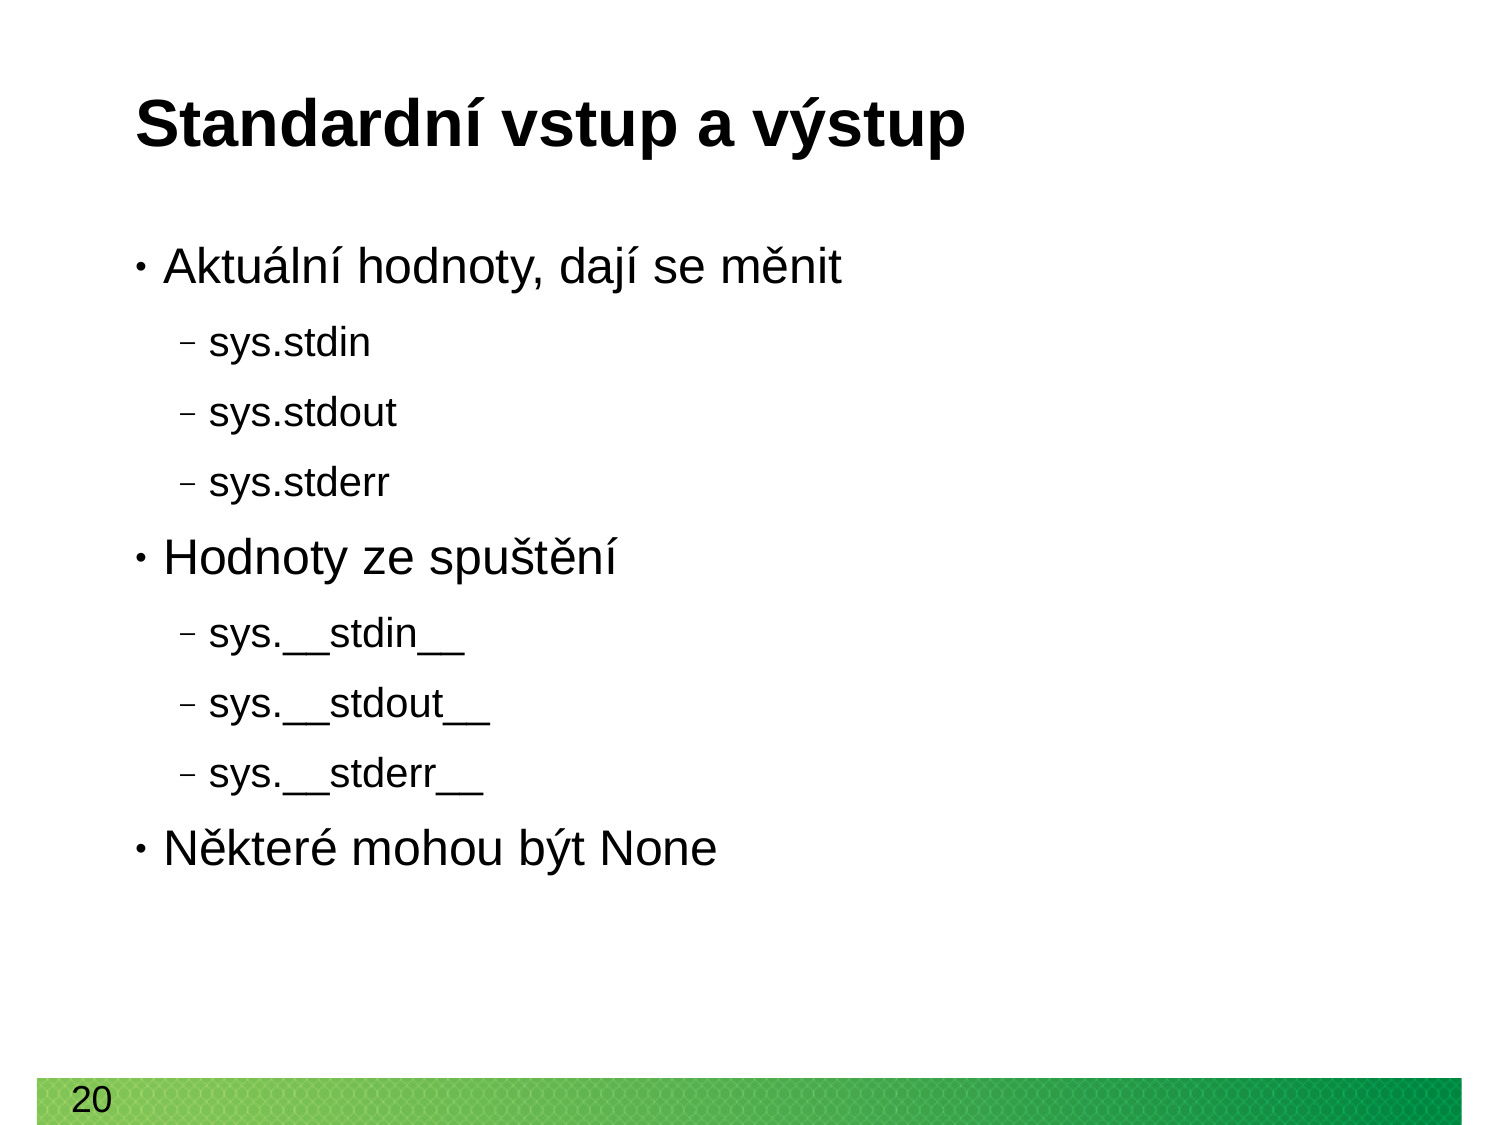

# Standardní vstup a výstup
Aktuální hodnoty, dají se měnit
sys.stdin
sys.stdout
sys.stderr
Hodnoty ze spuštění
sys.__stdin__
sys.__stdout__
sys.__stderr__
Některé mohou být None